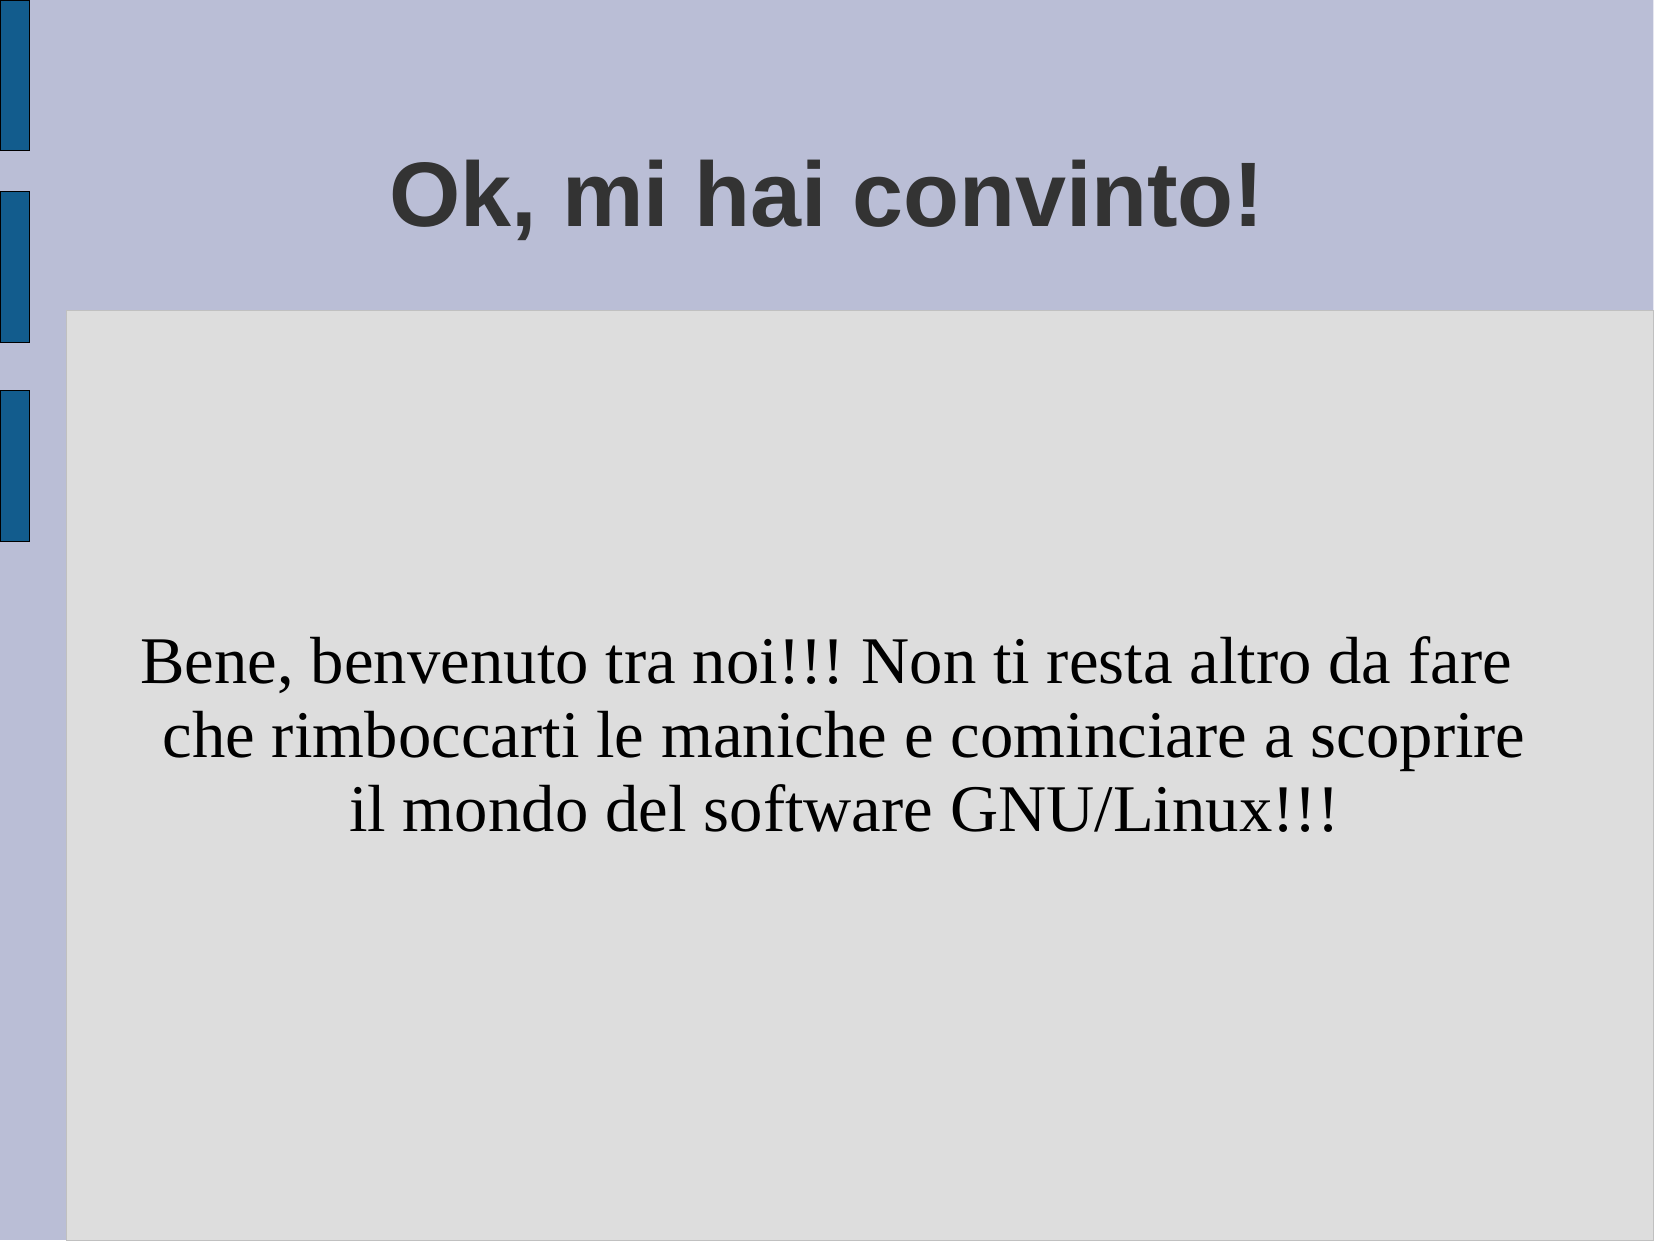

# Ok, mi hai convinto!
Bene, benvenuto tra noi!!! Non ti resta altro da fare che rimboccarti le maniche e cominciare a scoprire il mondo del software GNU/Linux!!!